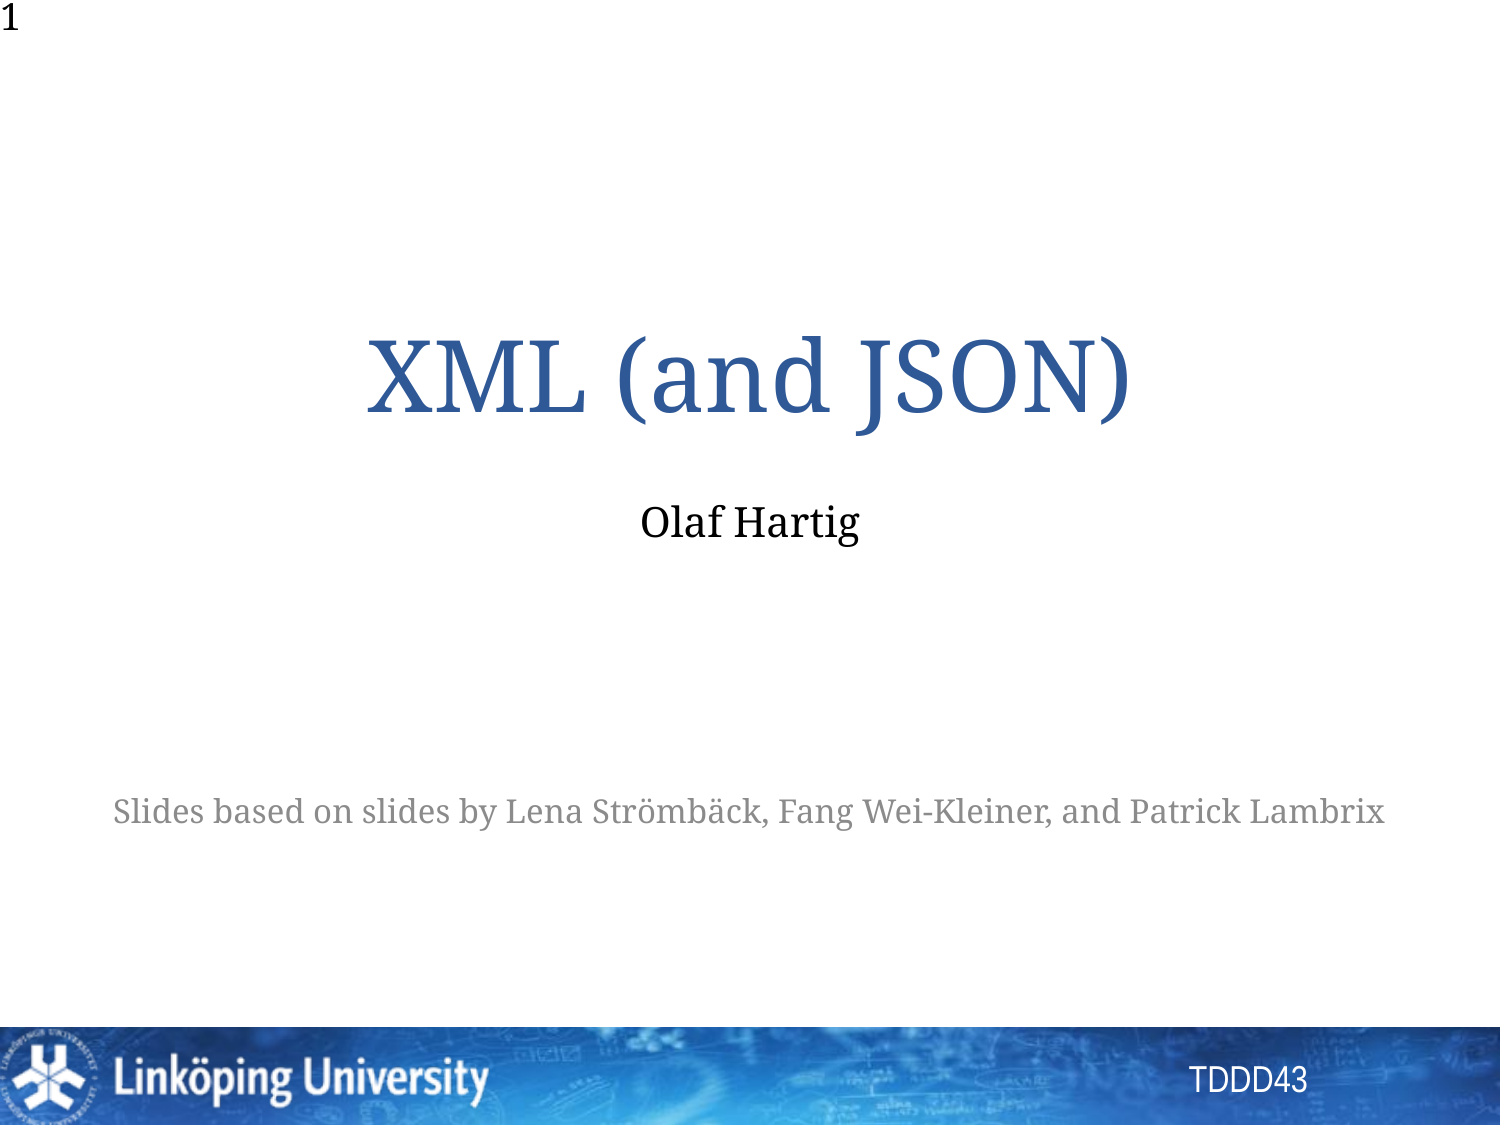

# XML (and JSON)
Olaf Hartig
Slides based on slides by Lena Strömbäck, Fang Wei-Kleiner, and Patrick Lambrix